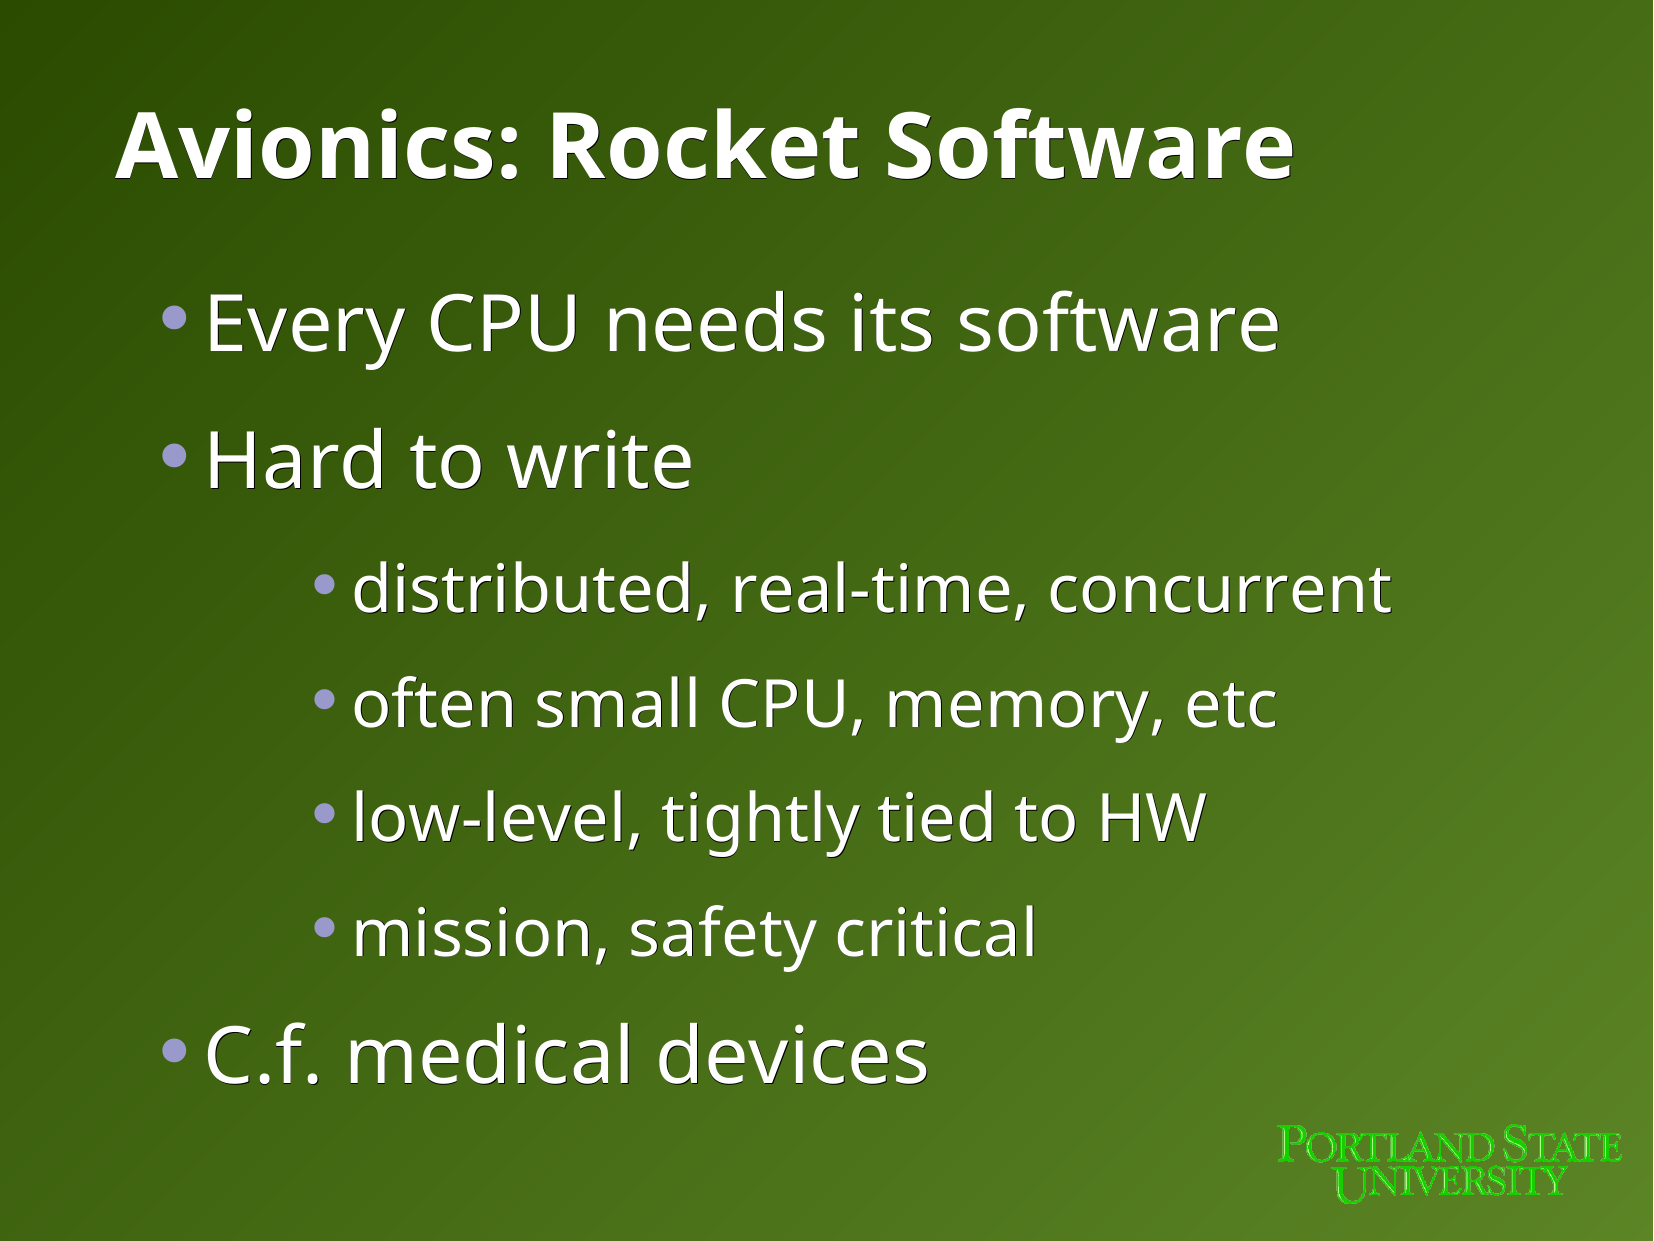

# Avionics: Rocket Software
Every CPU needs its software
Hard to write
distributed, real-time, concurrent
often small CPU, memory, etc
low-level, tightly tied to HW
mission, safety critical
C.f. medical devices